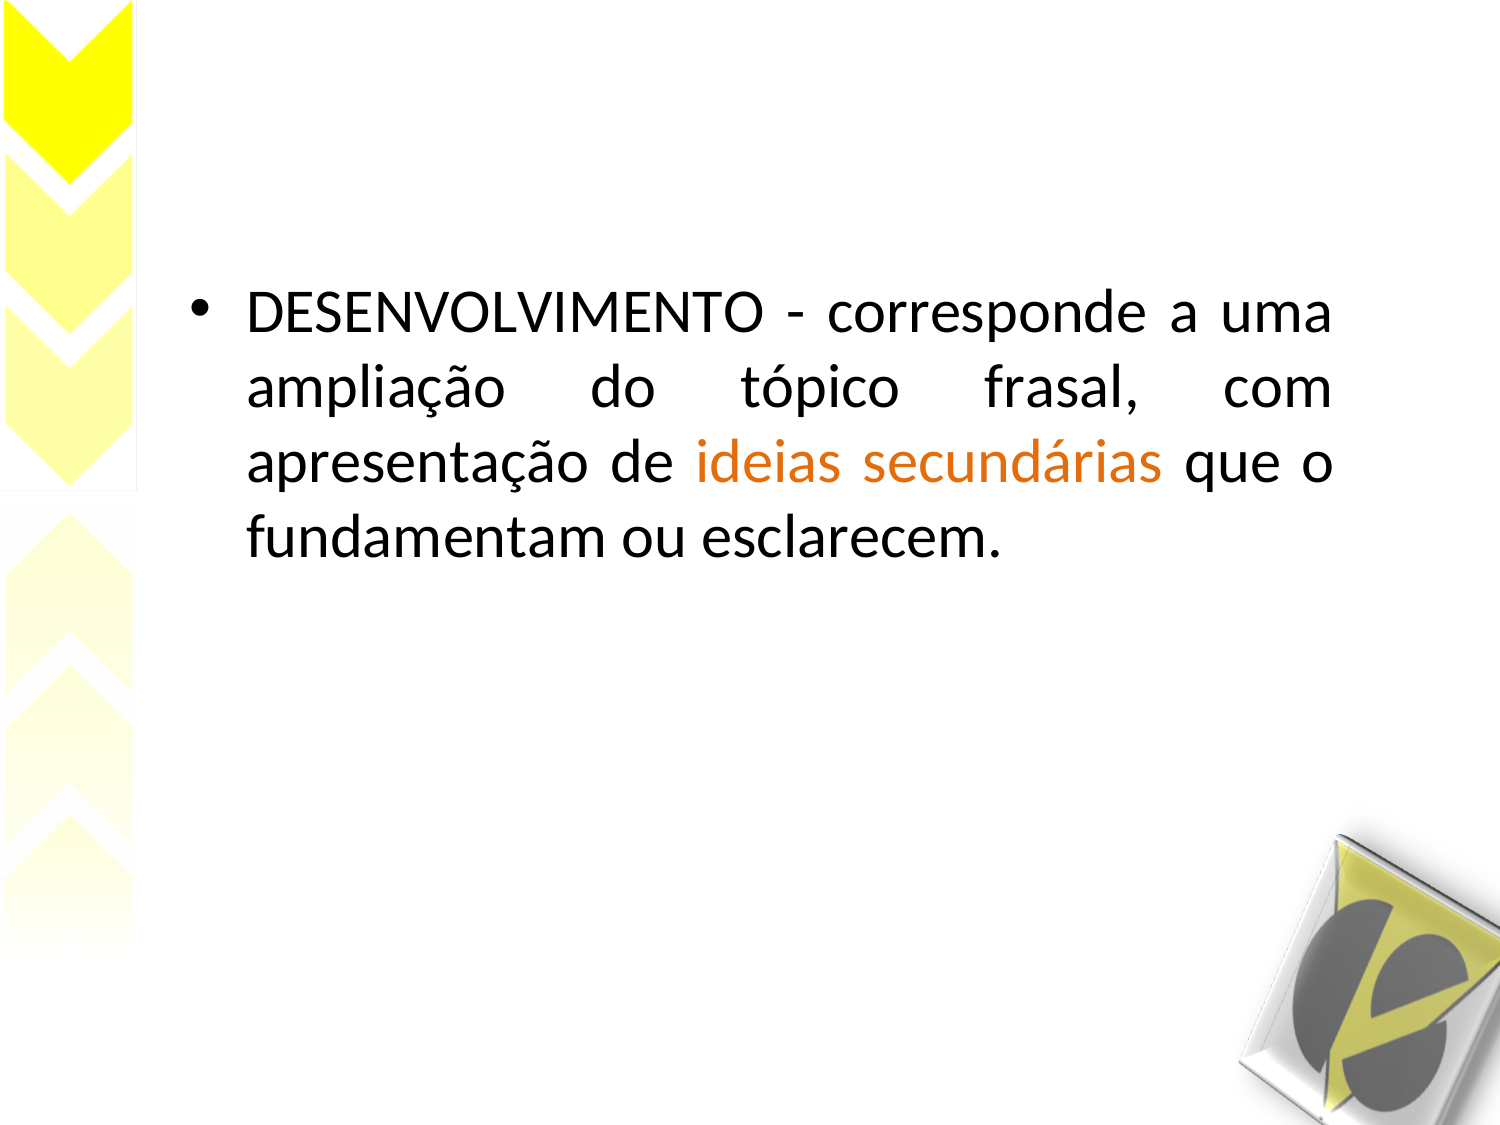

# DESENVOLVIMENTO - corresponde a uma ampliação do tópico frasal, com apresentação de ideias secundárias que o fundamentam ou esclarecem.